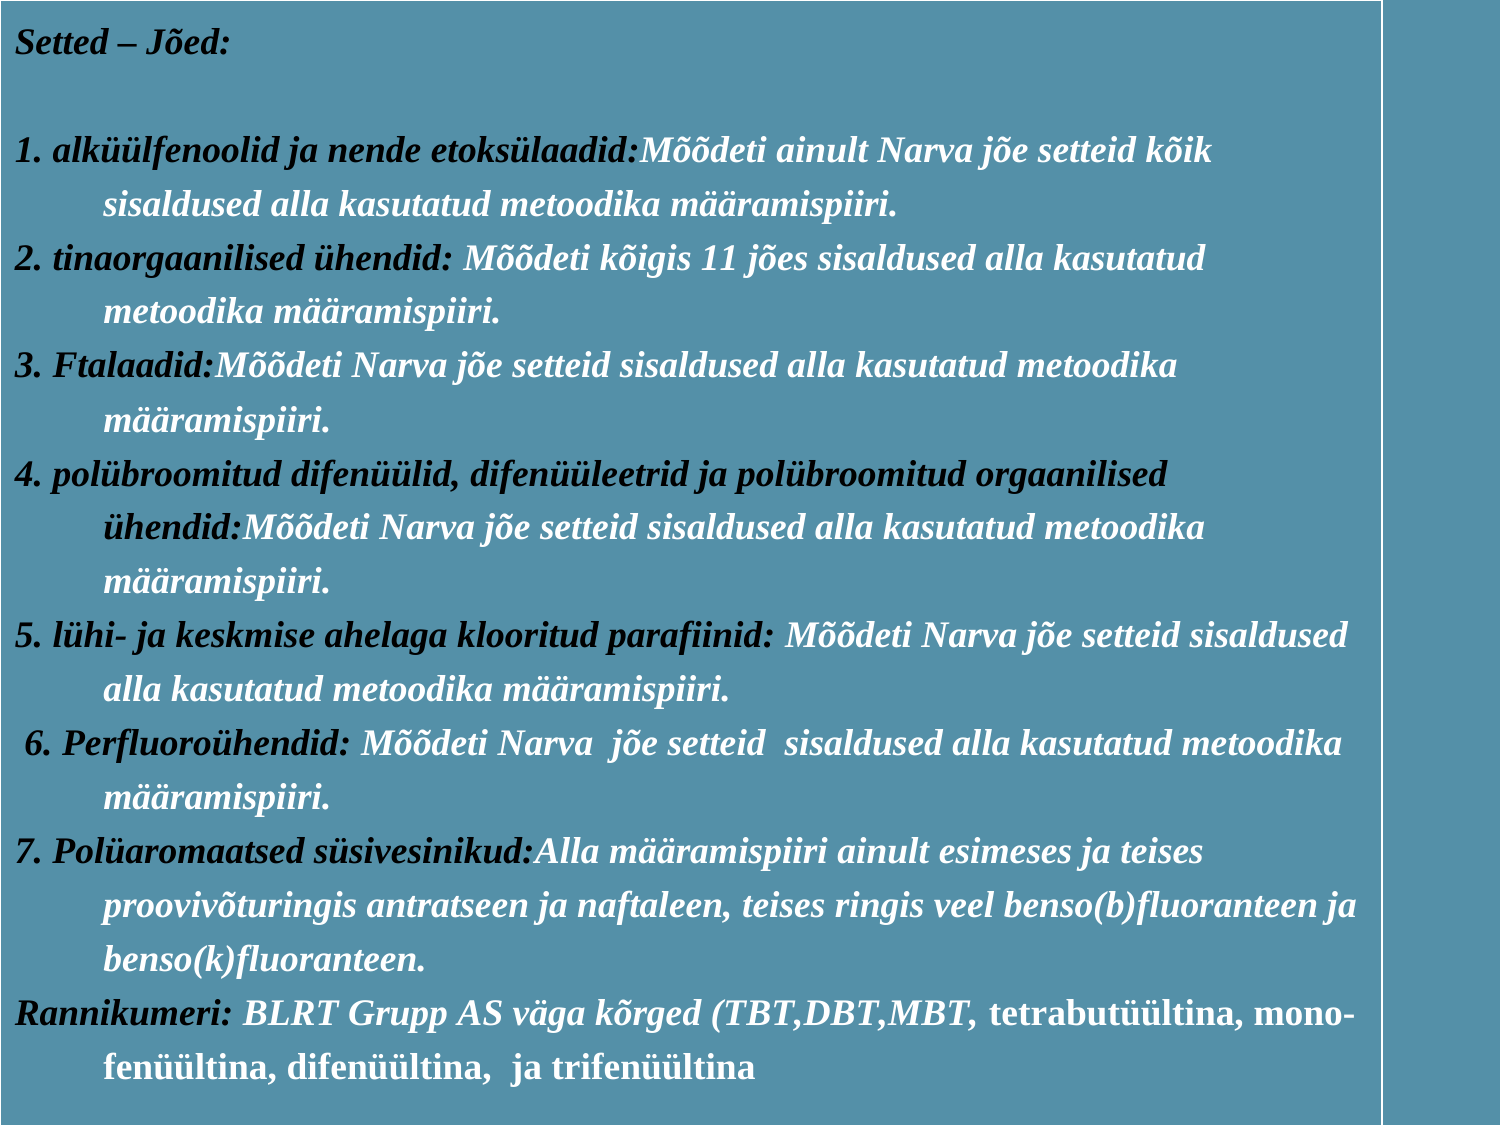

Setted – Jõed:
1. alküülfenoolid ja nende etoksülaadid:Mõõdeti ainult Narva jõe setteid kõik sisaldused alla kasutatud metoodika määramispiiri.
2. tinaorgaanilised ühendid: Mõõdeti kõigis 11 jões sisaldused alla kasutatud metoodika määramispiiri.
3. Ftalaadid:Mõõdeti Narva jõe setteid sisaldused alla kasutatud metoodika määramispiiri.
4. polübroomitud difenüülid, difenüüleetrid ja polübroomitud orgaanilised ühendid:Mõõdeti Narva jõe setteid sisaldused alla kasutatud metoodika määramispiiri.
5. lühi- ja keskmise ahelaga klooritud parafiinid: Mõõdeti Narva jõe setteid sisaldused alla kasutatud metoodika määramispiiri.
 6. Perfluoroühendid: Mõõdeti Narva jõe setteid sisaldused alla kasutatud metoodika määramispiiri.
7. Polüaromaatsed süsivesinikud:Alla määramispiiri ainult esimeses ja teises proovivõturingis antratseen ja naftaleen, teises ringis veel benso(b)fluoranteen ja benso(k)fluoranteen.
Rannikumeri: BLRT Grupp AS väga kõrged (TBT,DBT,MBT, tetrabutüültina, mono-fenüültina, difenüültina, ja trifenüültina